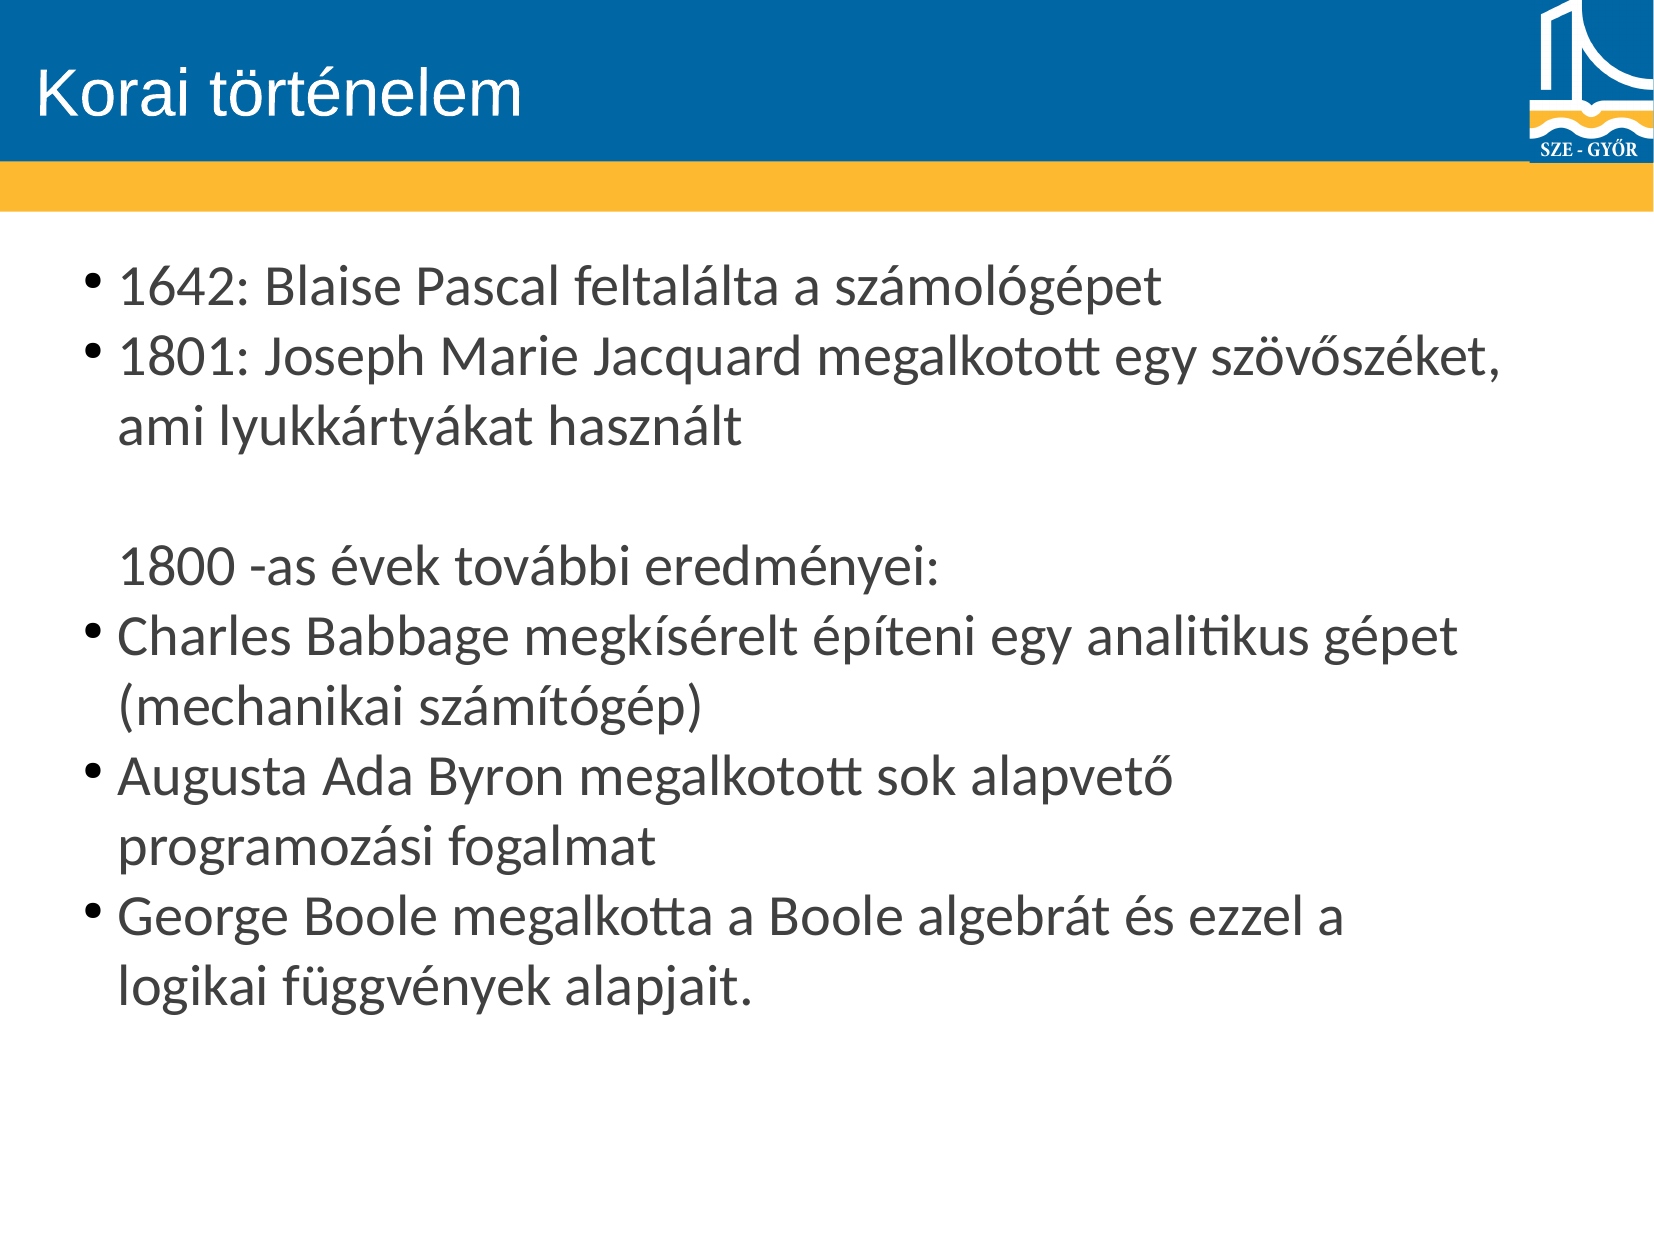

Korai történelem
1642: Blaise Pascal feltalálta a számológépet
1801: Joseph Marie Jacquard megalkotott egy szövőszéket, ami lyukkártyákat használt
1800 -as évek további eredményei:
Charles Babbage megkísérelt építeni egy analitikus gépet (mechanikai számítógép)
Augusta Ada Byron megalkotott sok alapvető
programozási fogalmat
George Boole megalkotta a Boole algebrát és ezzel a
logikai függvények alapjait.